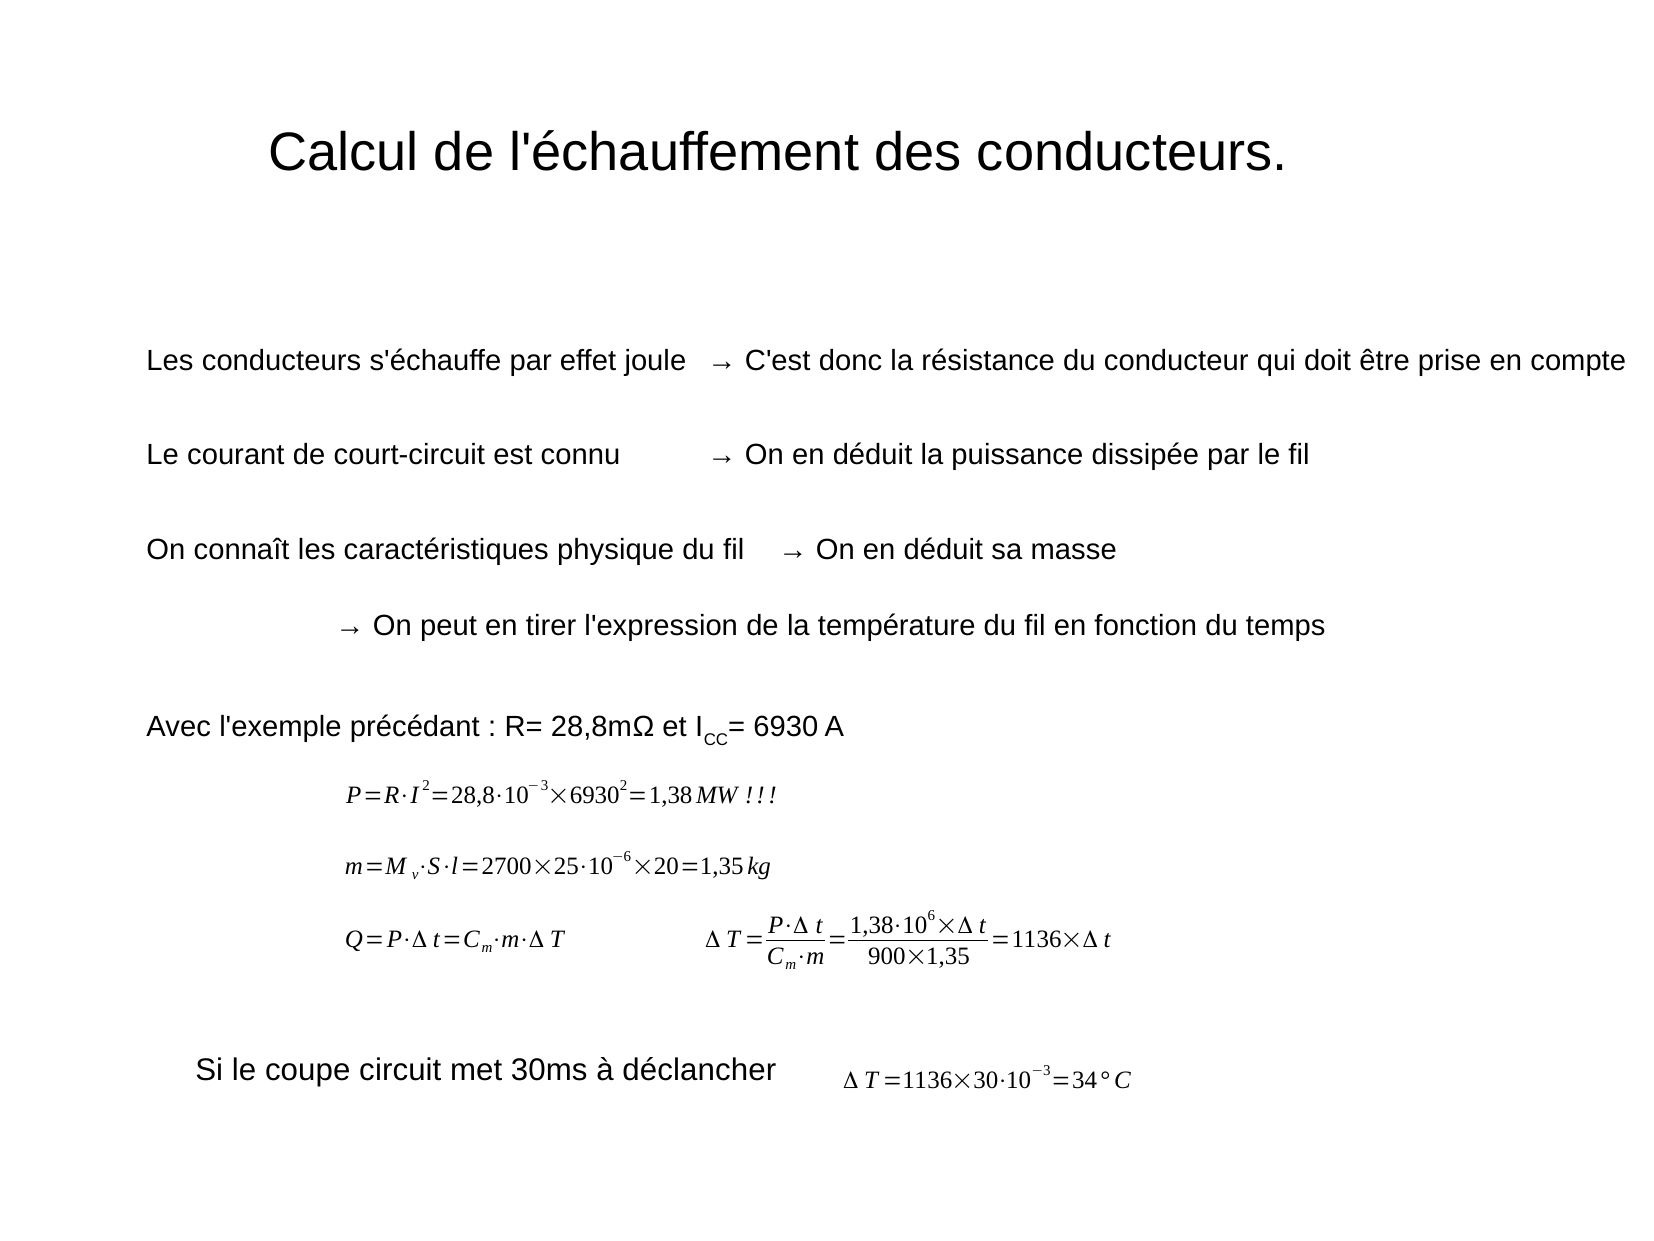

Calcul de l'échauffement des conducteurs.
Les conducteurs s'échauffe par effet joule
→ C'est donc la résistance du conducteur qui doit être prise en compte
Le courant de court-circuit est connu
→ On en déduit la puissance dissipée par le fil
On connaît les caractéristiques physique du fil
→ On en déduit sa masse
→ On peut en tirer l'expression de la température du fil en fonction du temps
Avec l'exemple précédant : R= 28,8mΩ et ICC= 6930 A
Si le coupe circuit met 30ms à déclancher